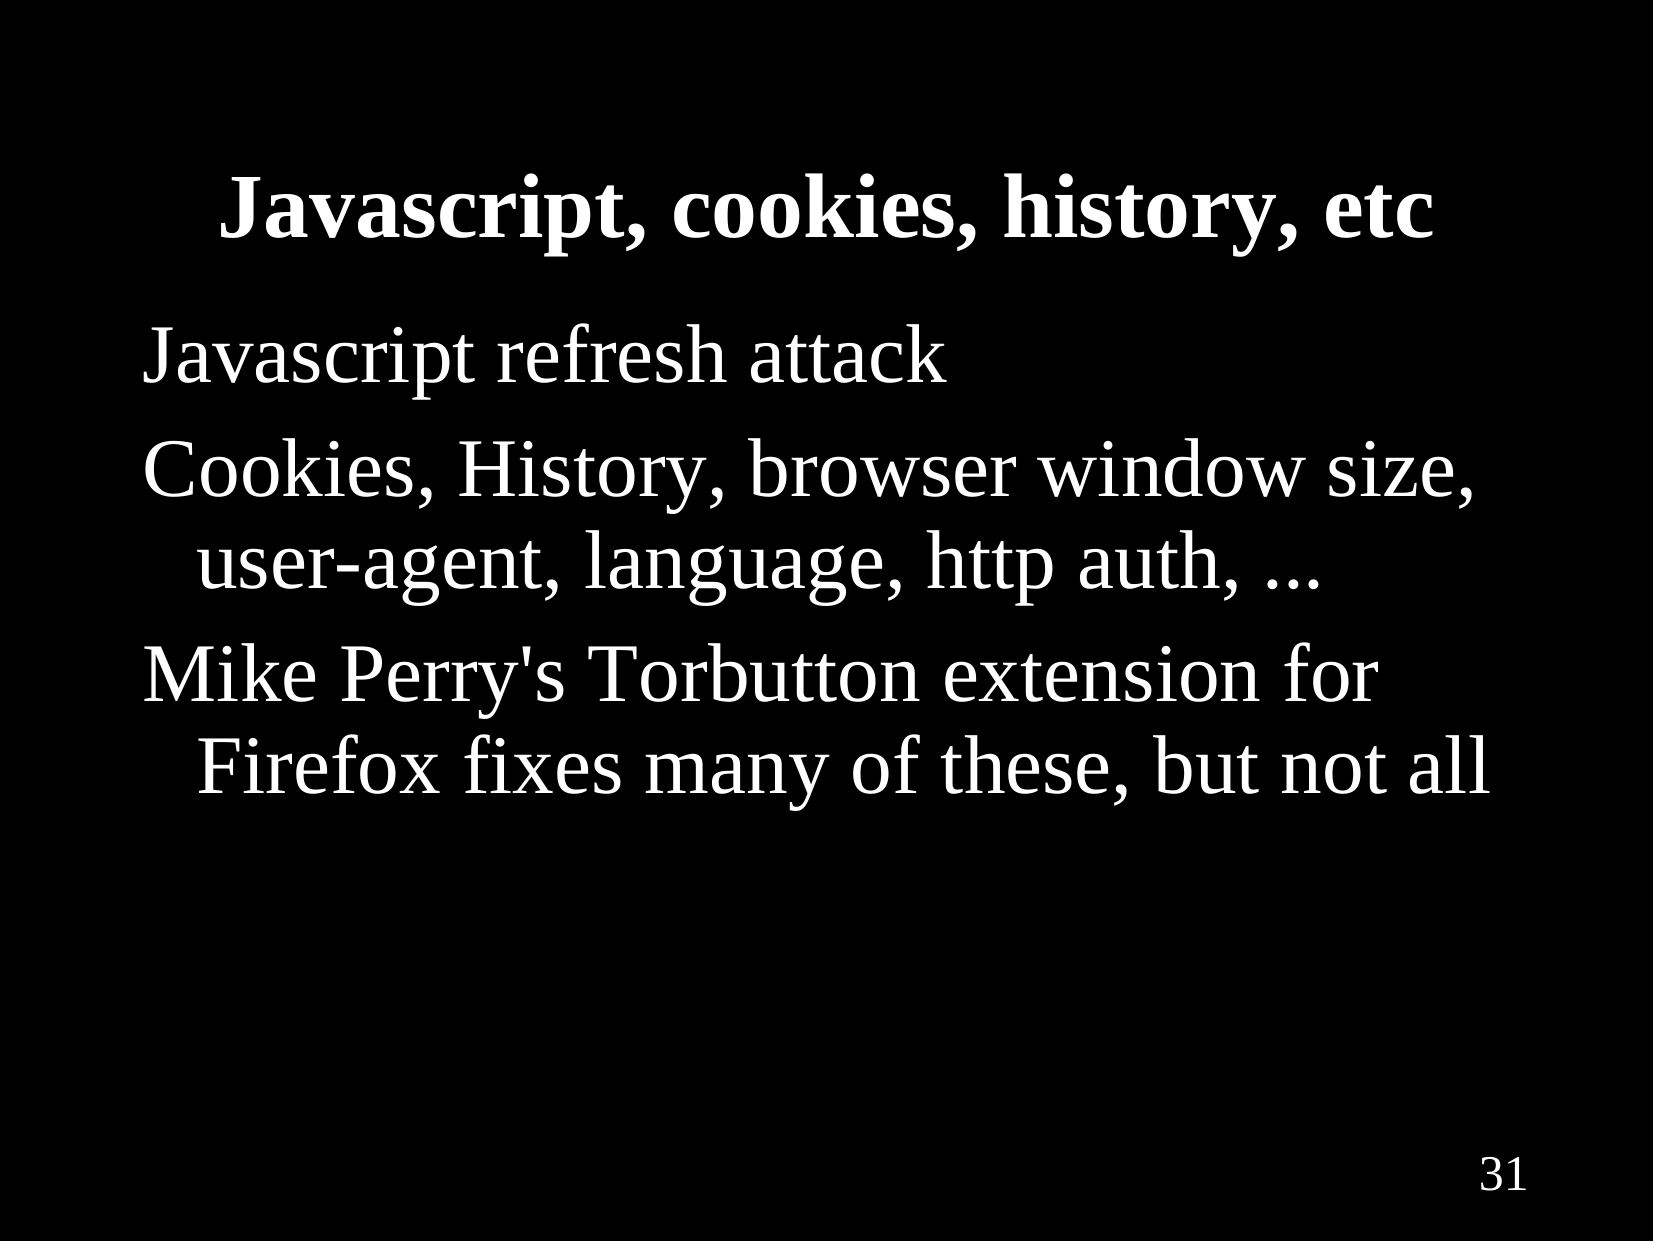

# Javascript, cookies, history, etc
Javascript refresh attack
Cookies, History, browser window size, user-agent, language, http auth, ...
Mike Perry's Torbutton extension for Firefox fixes many of these, but not all